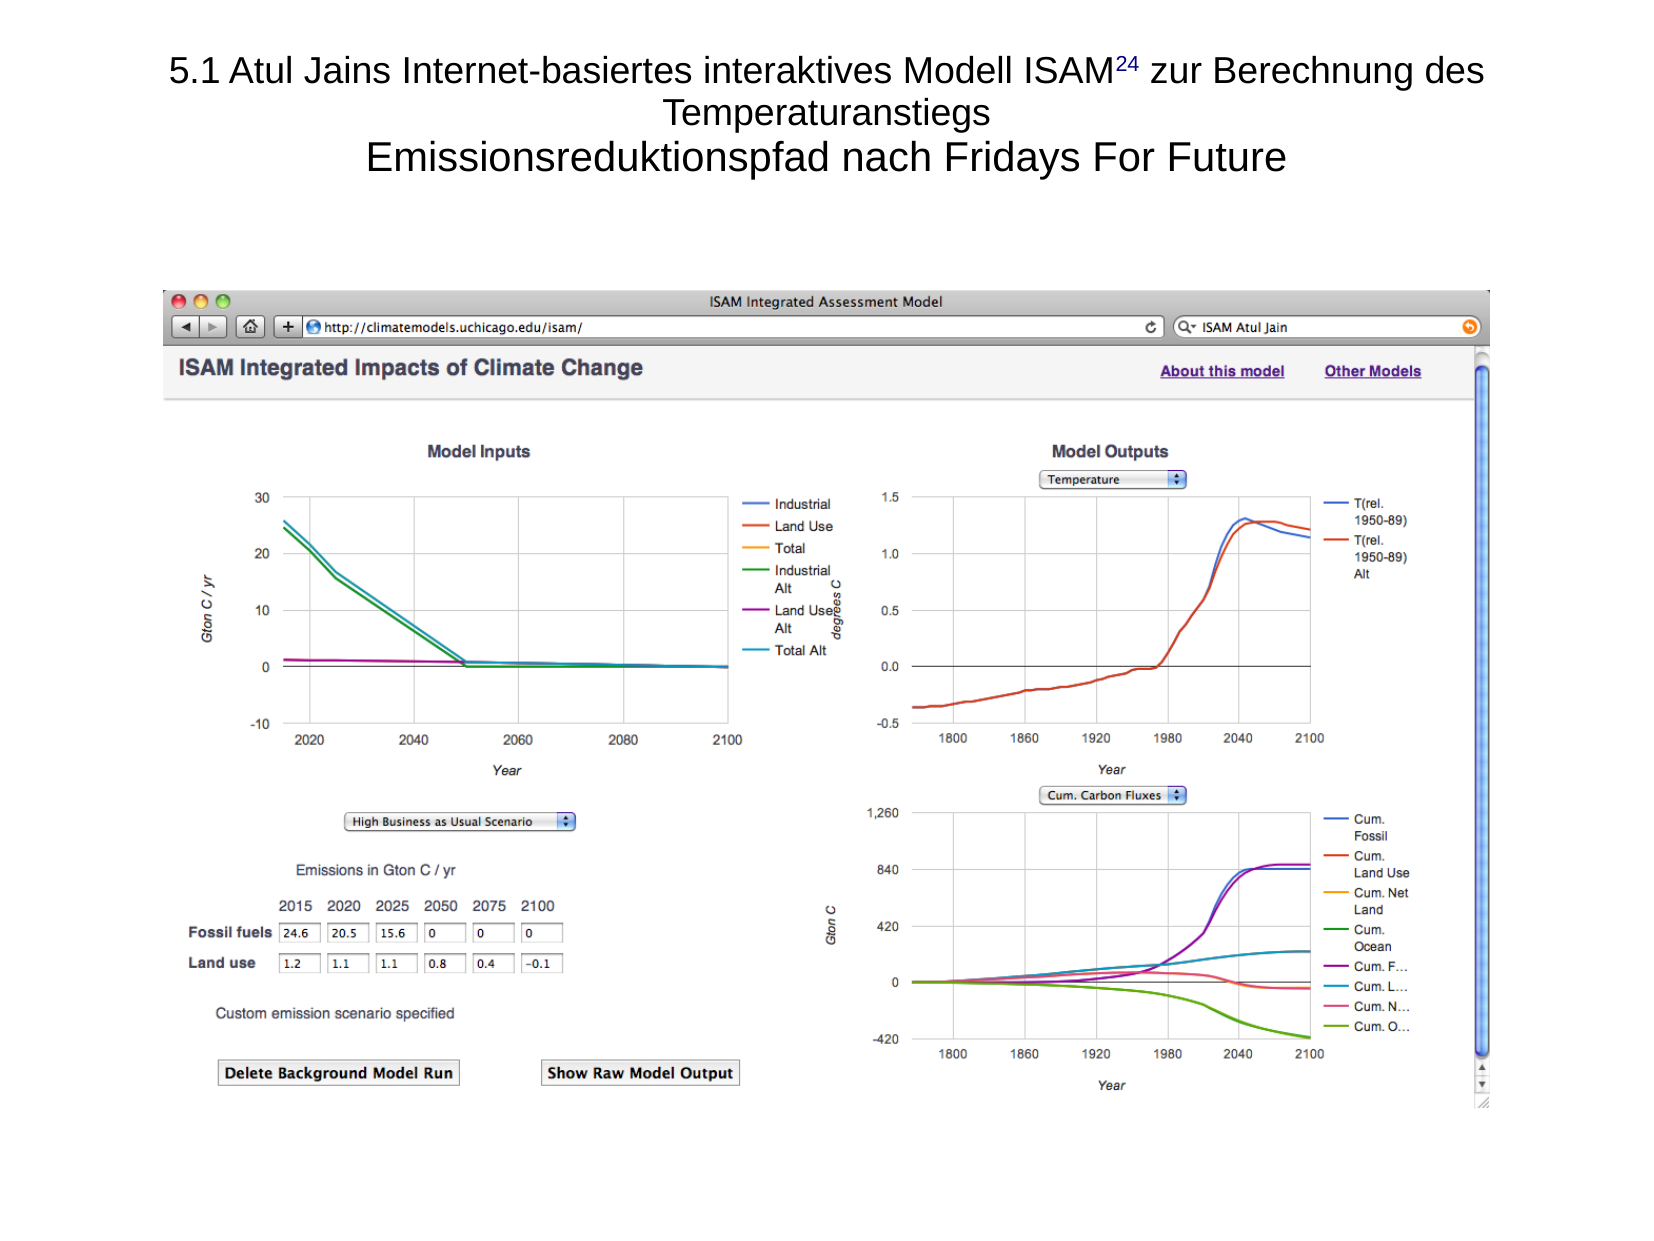

# 5.1 Atul Jains Internet-basiertes interaktives Modell ISAM24 zur Berechnung des Temperaturanstiegs Emissionsreduktionspfad nach Fridays For Future